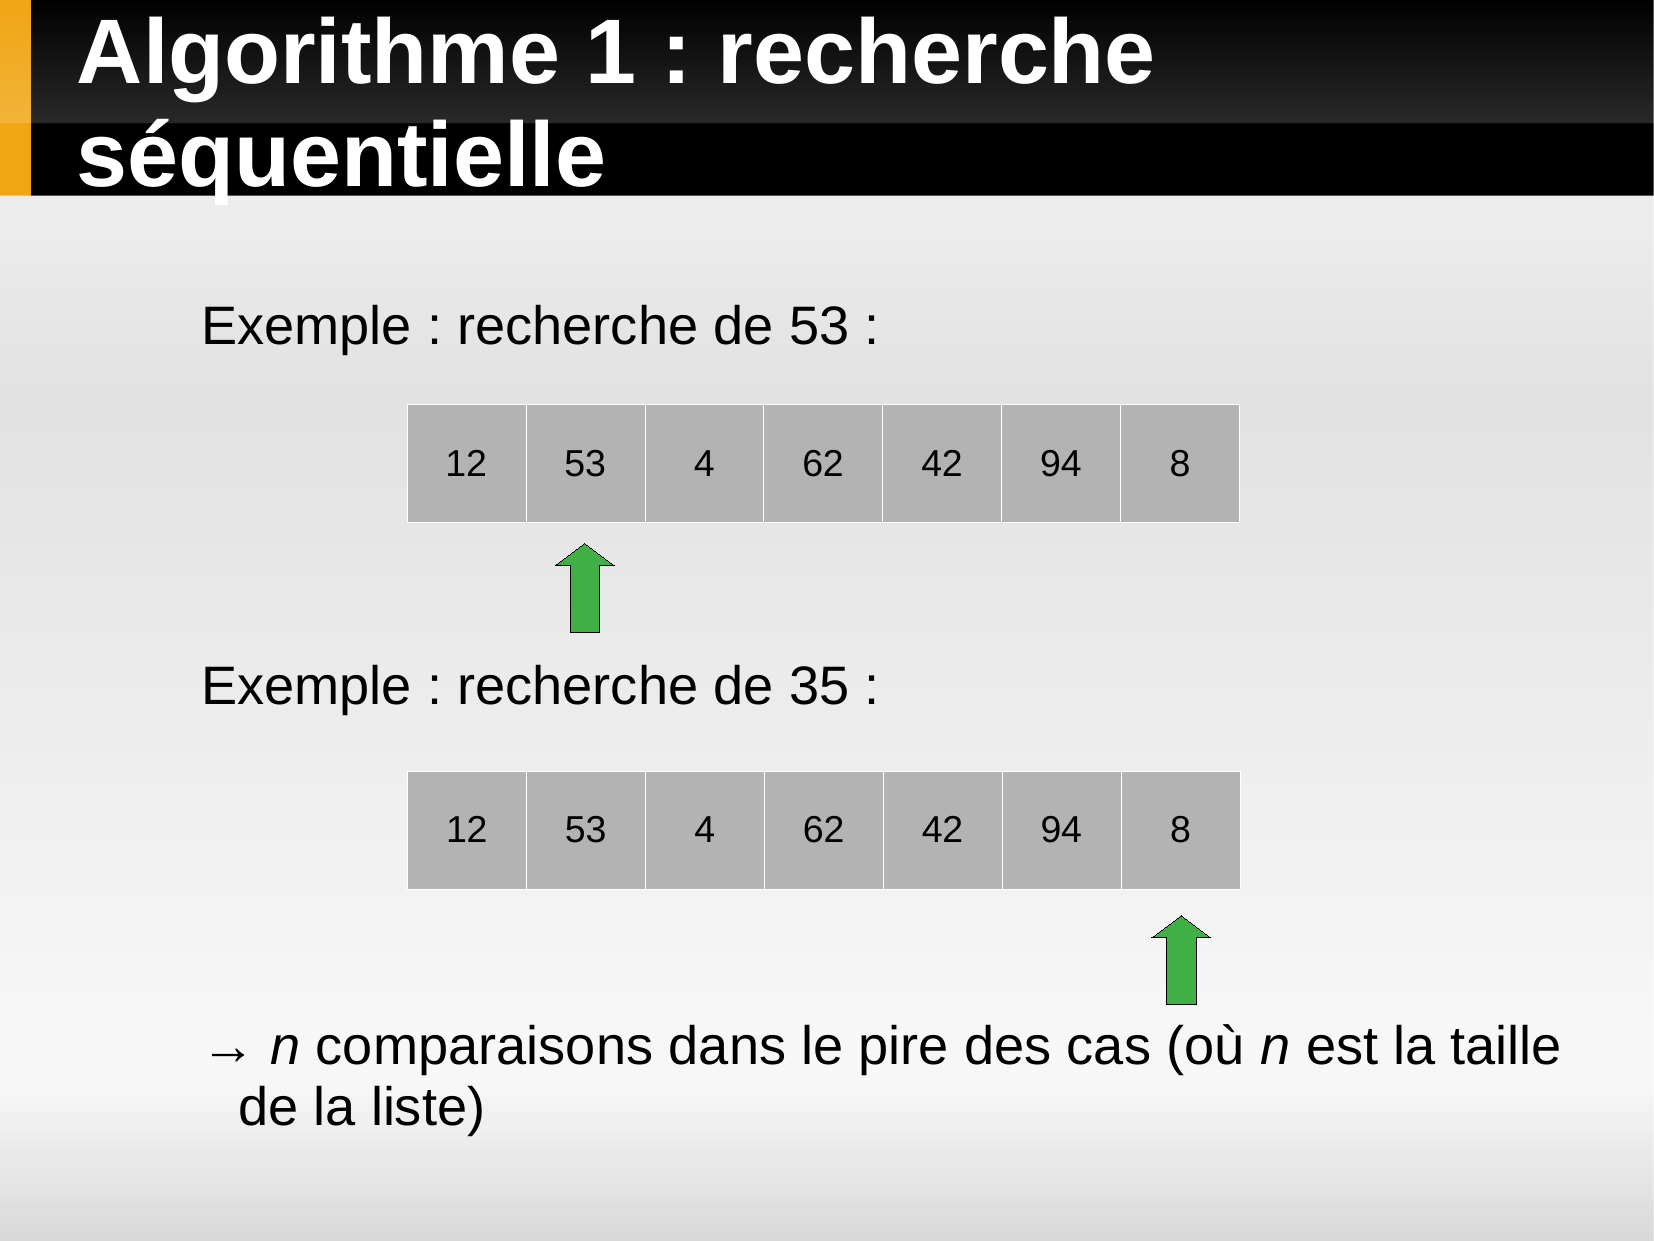

Algorithme 1 : recherche séquentielle
# Exemple : recherche de 53 :
Exemple : recherche de 35 :
→ n comparaisons dans le pire des cas (où n est la taille de la liste)
| 12 | 53 | 4 | 62 | 42 | 94 | 8 |
| --- | --- | --- | --- | --- | --- | --- |
| 12 | 53 | 4 | 62 | 42 | 94 | 8 |
| --- | --- | --- | --- | --- | --- | --- |